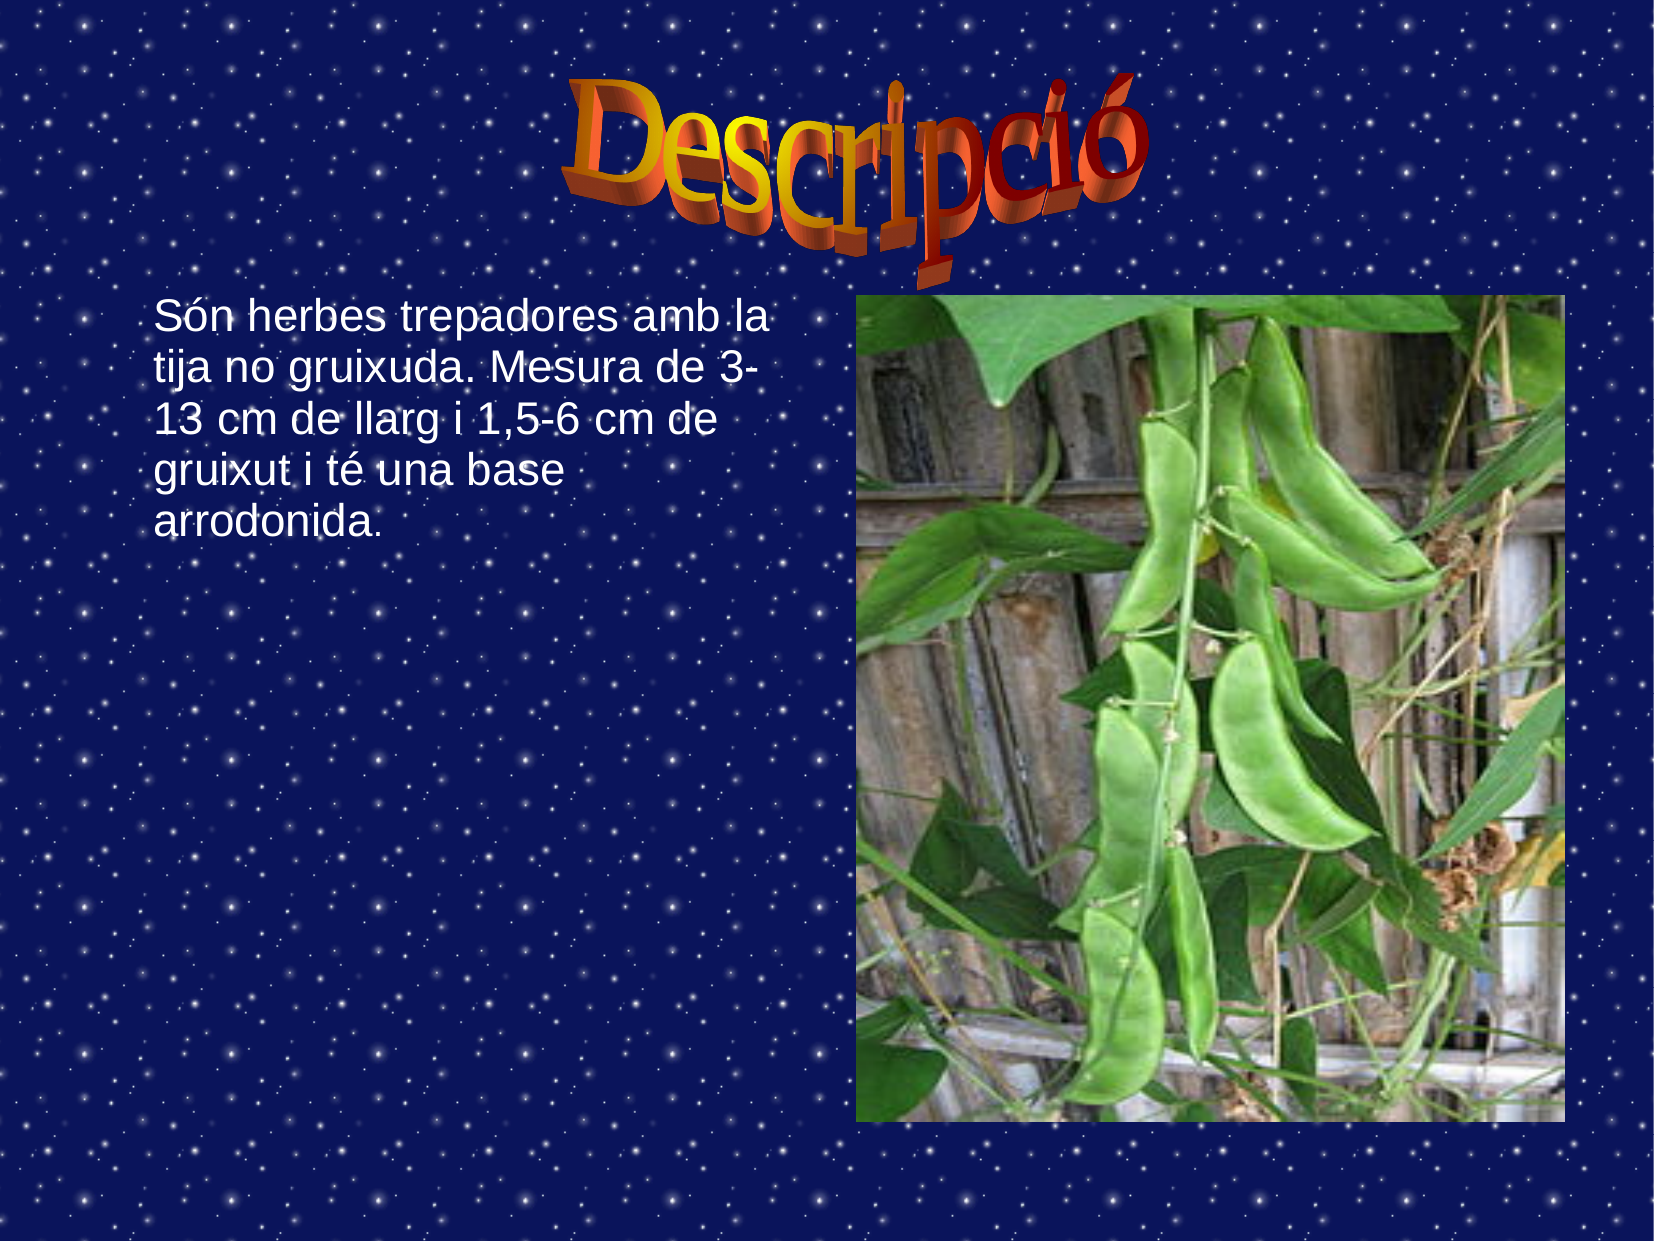

#
Descripció
Són herbes trepadores amb la tija no gruixuda. Mesura de 3-13 cm de llarg i 1,5-6 cm de gruixut i té una base arrodonida.